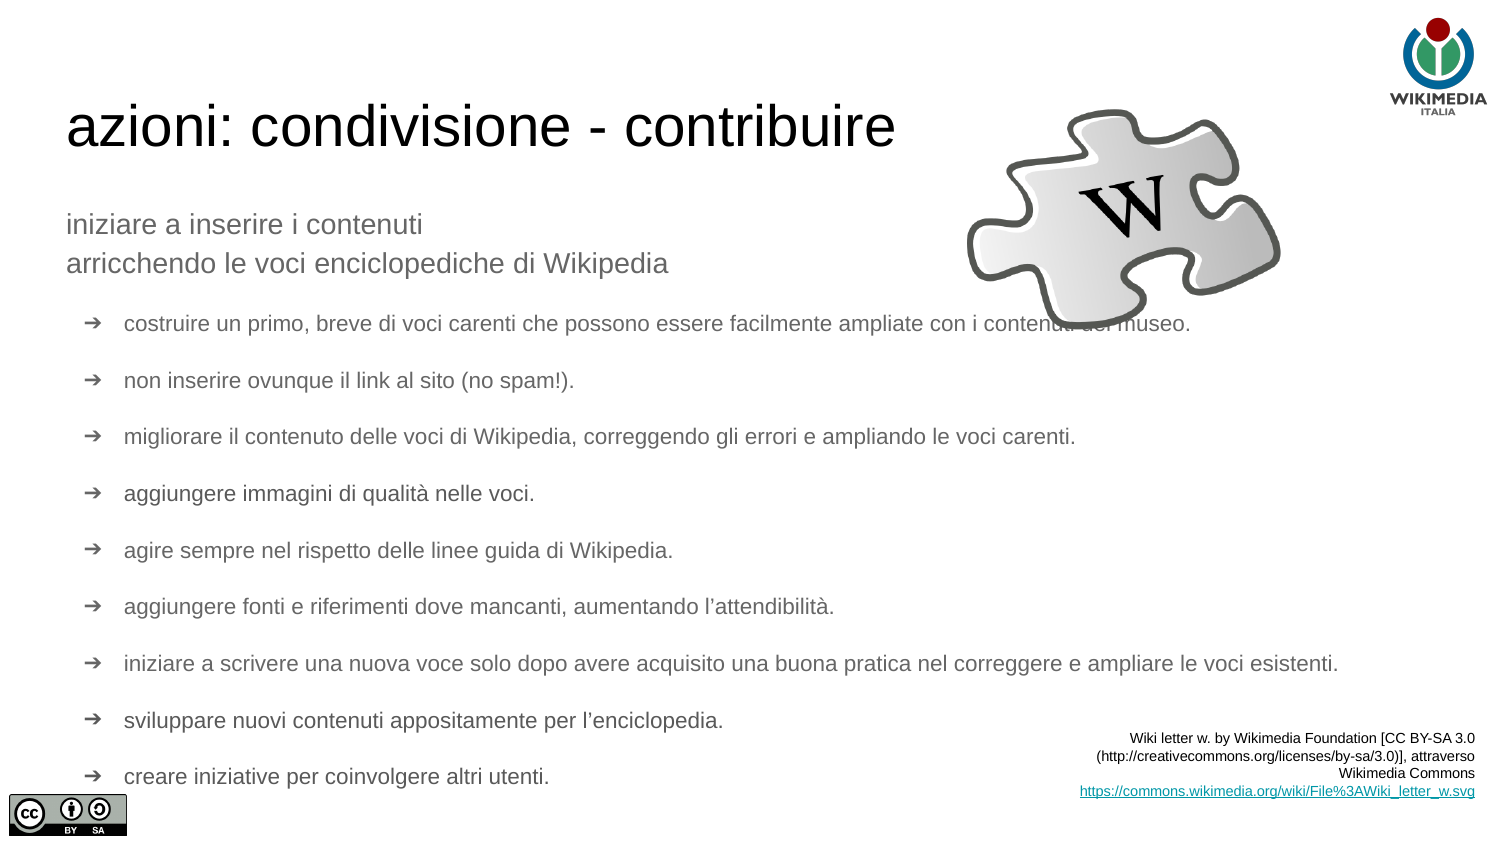

# azioni: condivisione - contribuire
iniziare a inserire i contenuti
arricchendo le voci enciclopediche di Wikipedia
costruire un primo, breve di voci carenti che possono essere facilmente ampliate con i contenuti del museo.
non inserire ovunque il link al sito (no spam!).
migliorare il contenuto delle voci di Wikipedia, correggendo gli errori e ampliando le voci carenti.
aggiungere immagini di qualità nelle voci.
agire sempre nel rispetto delle linee guida di Wikipedia.
aggiungere fonti e riferimenti dove mancanti, aumentando l’attendibilità.
iniziare a scrivere una nuova voce solo dopo avere acquisito una buona pratica nel correggere e ampliare le voci esistenti.
sviluppare nuovi contenuti appositamente per l’enciclopedia.
creare iniziative per coinvolgere altri utenti.
Wiki letter w. by Wikimedia Foundation [CC BY-SA 3.0 (http://creativecommons.org/licenses/by-sa/3.0)], attraverso Wikimedia Commons
https://commons.wikimedia.org/wiki/File%3AWiki_letter_w.svg